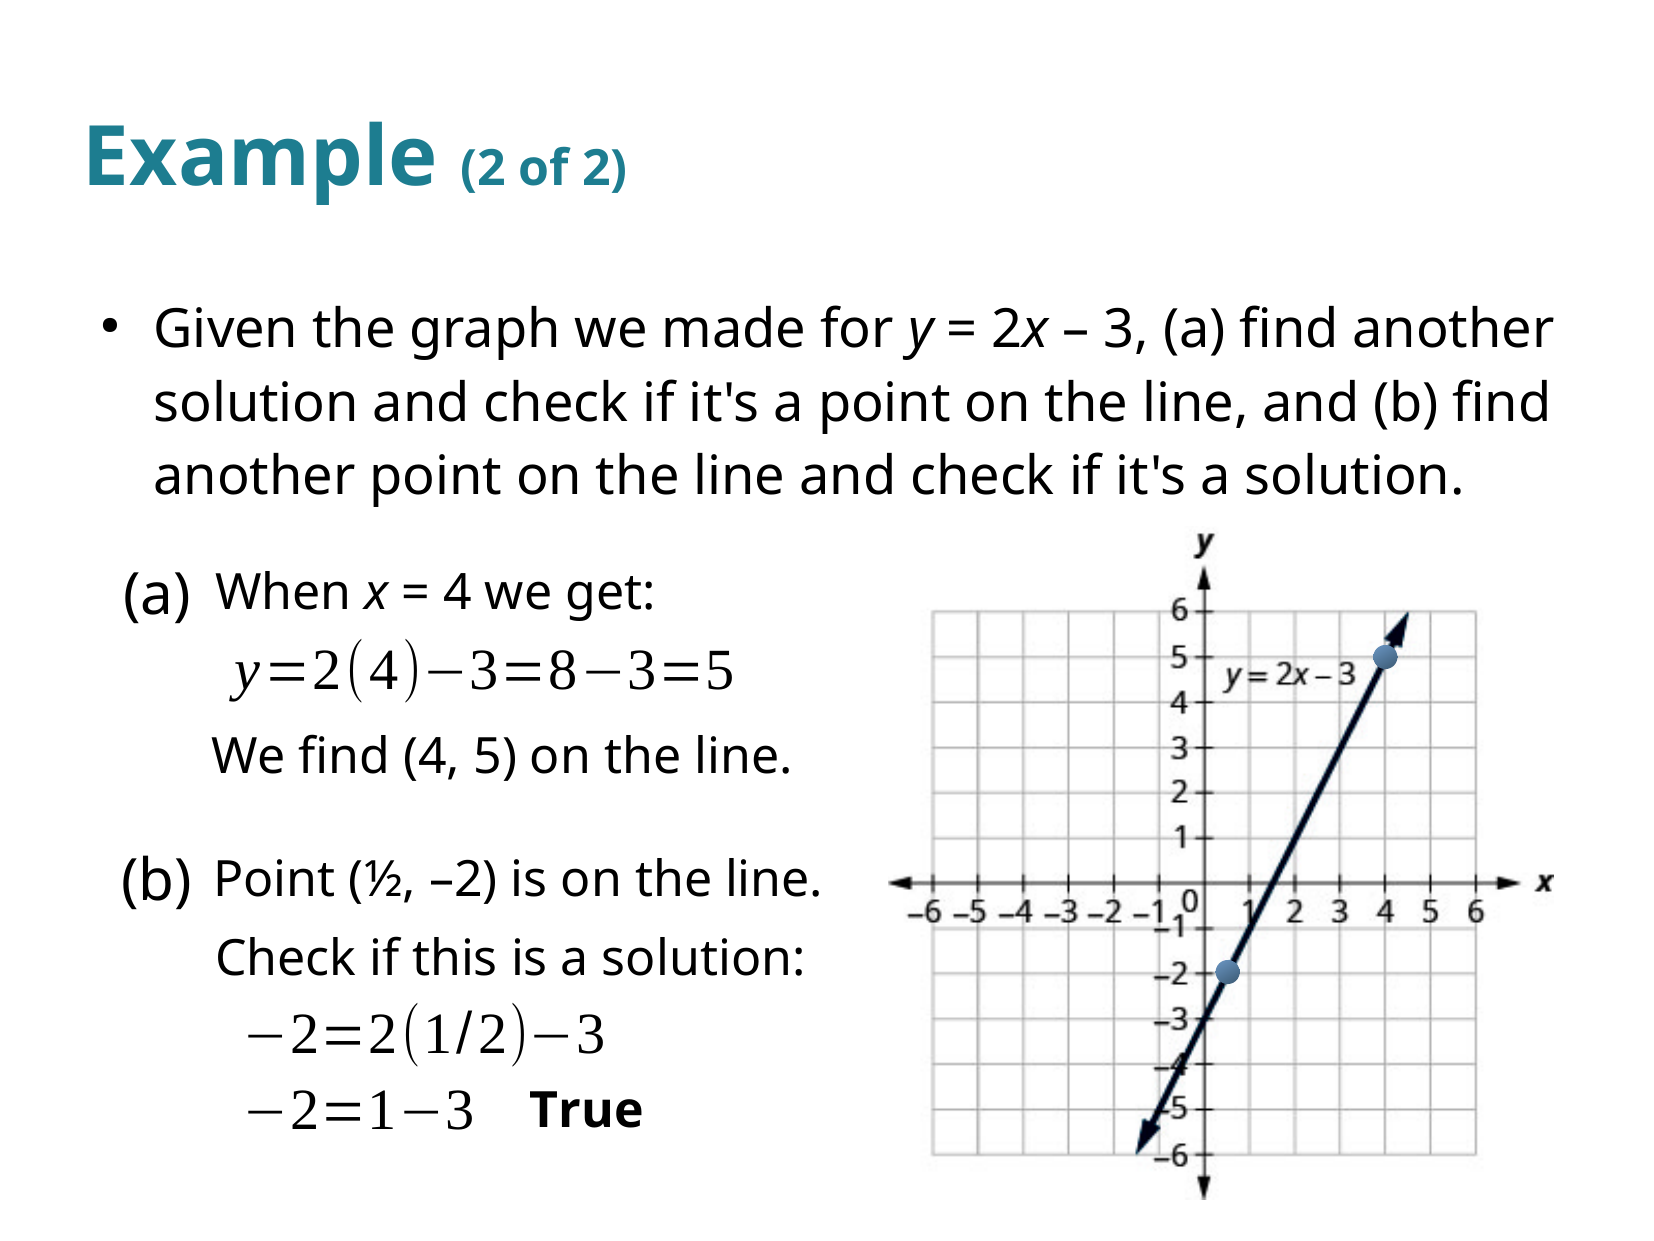

# Example (2 of 2)
Given the graph we made for y = 2x – 3, (a) find another solution and check if it's a point on the line, and (b) find another point on the line and check if it's a solution.
(a)
When x = 4 we get:
We find (4, 5) on the line.
(b)
Point (½, –2) is on the line.
Check if this is a solution:
True